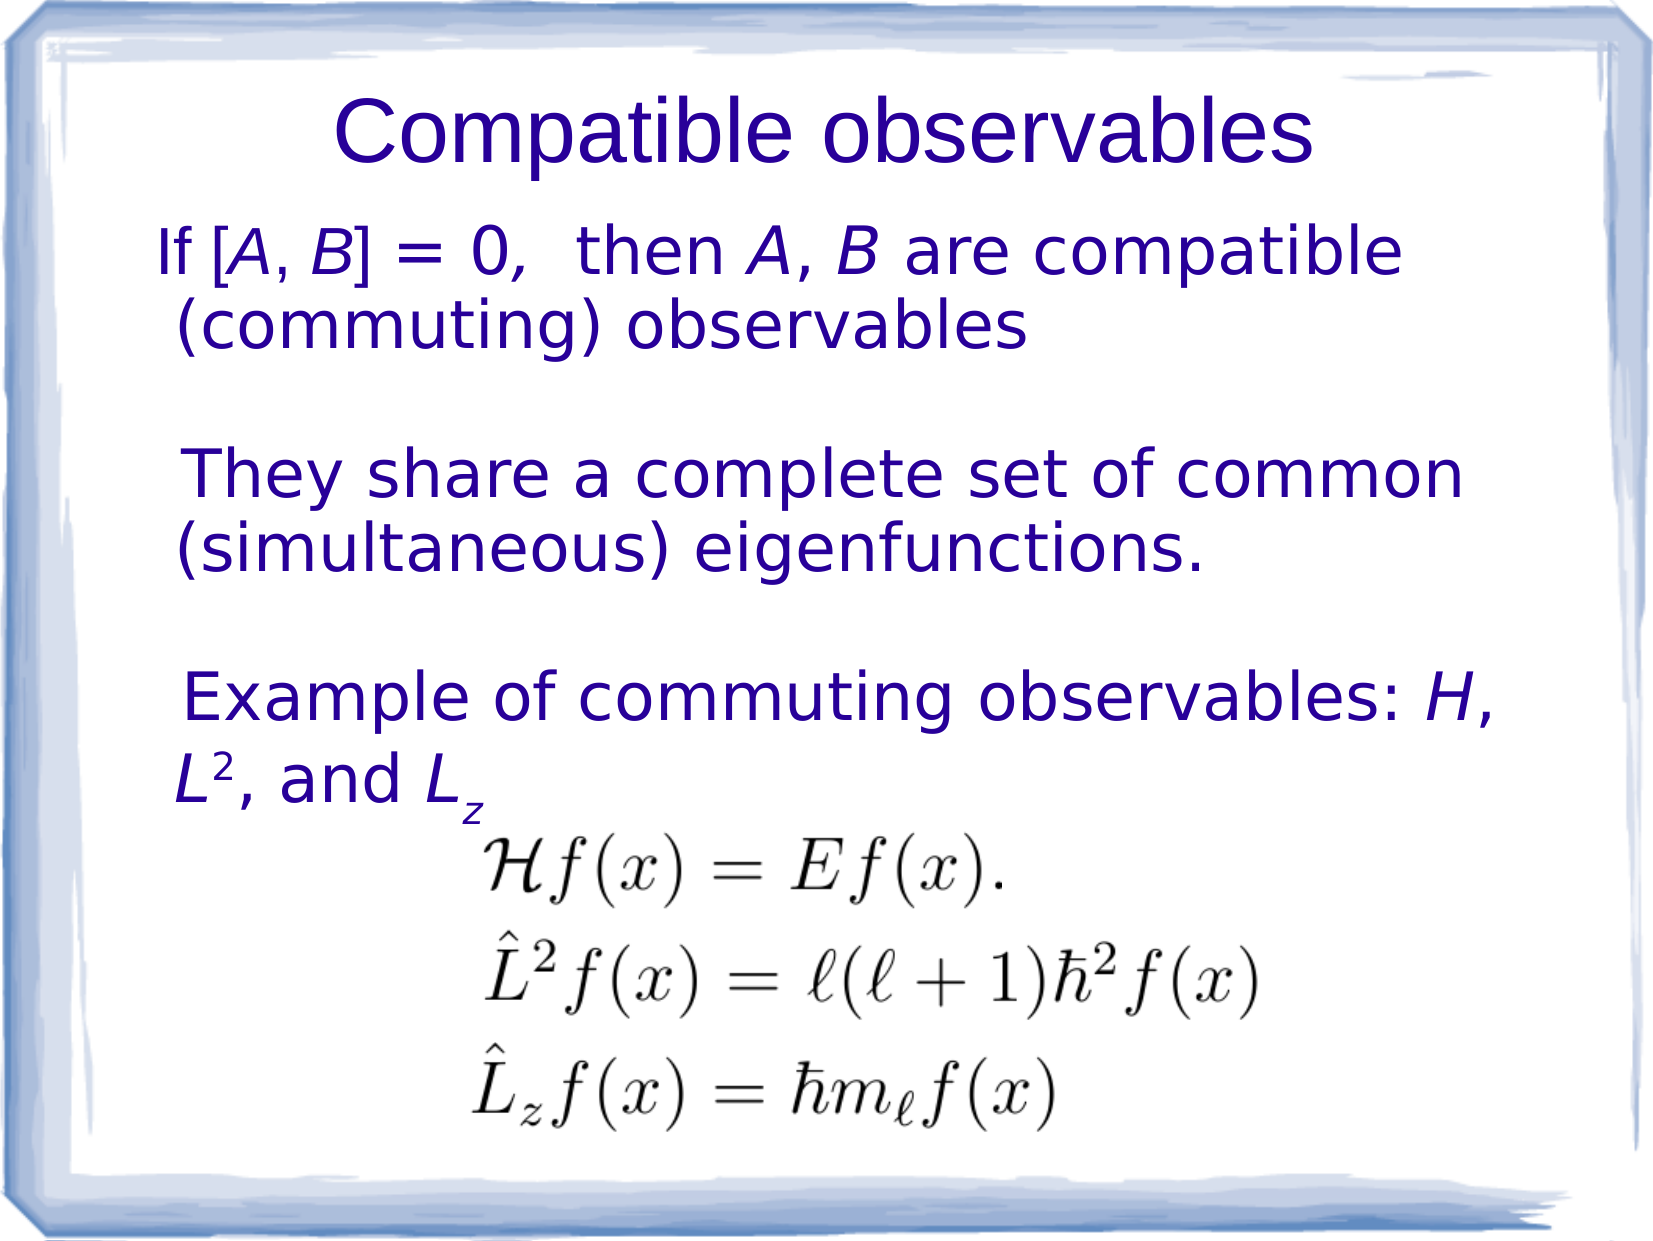

# Compatible observables
 If [A, B] = 0, then A, B are compatible (commuting) observables
 They share a complete set of common (simultaneous) eigenfunctions.
 Example of commuting observables: H, L2, and Lz